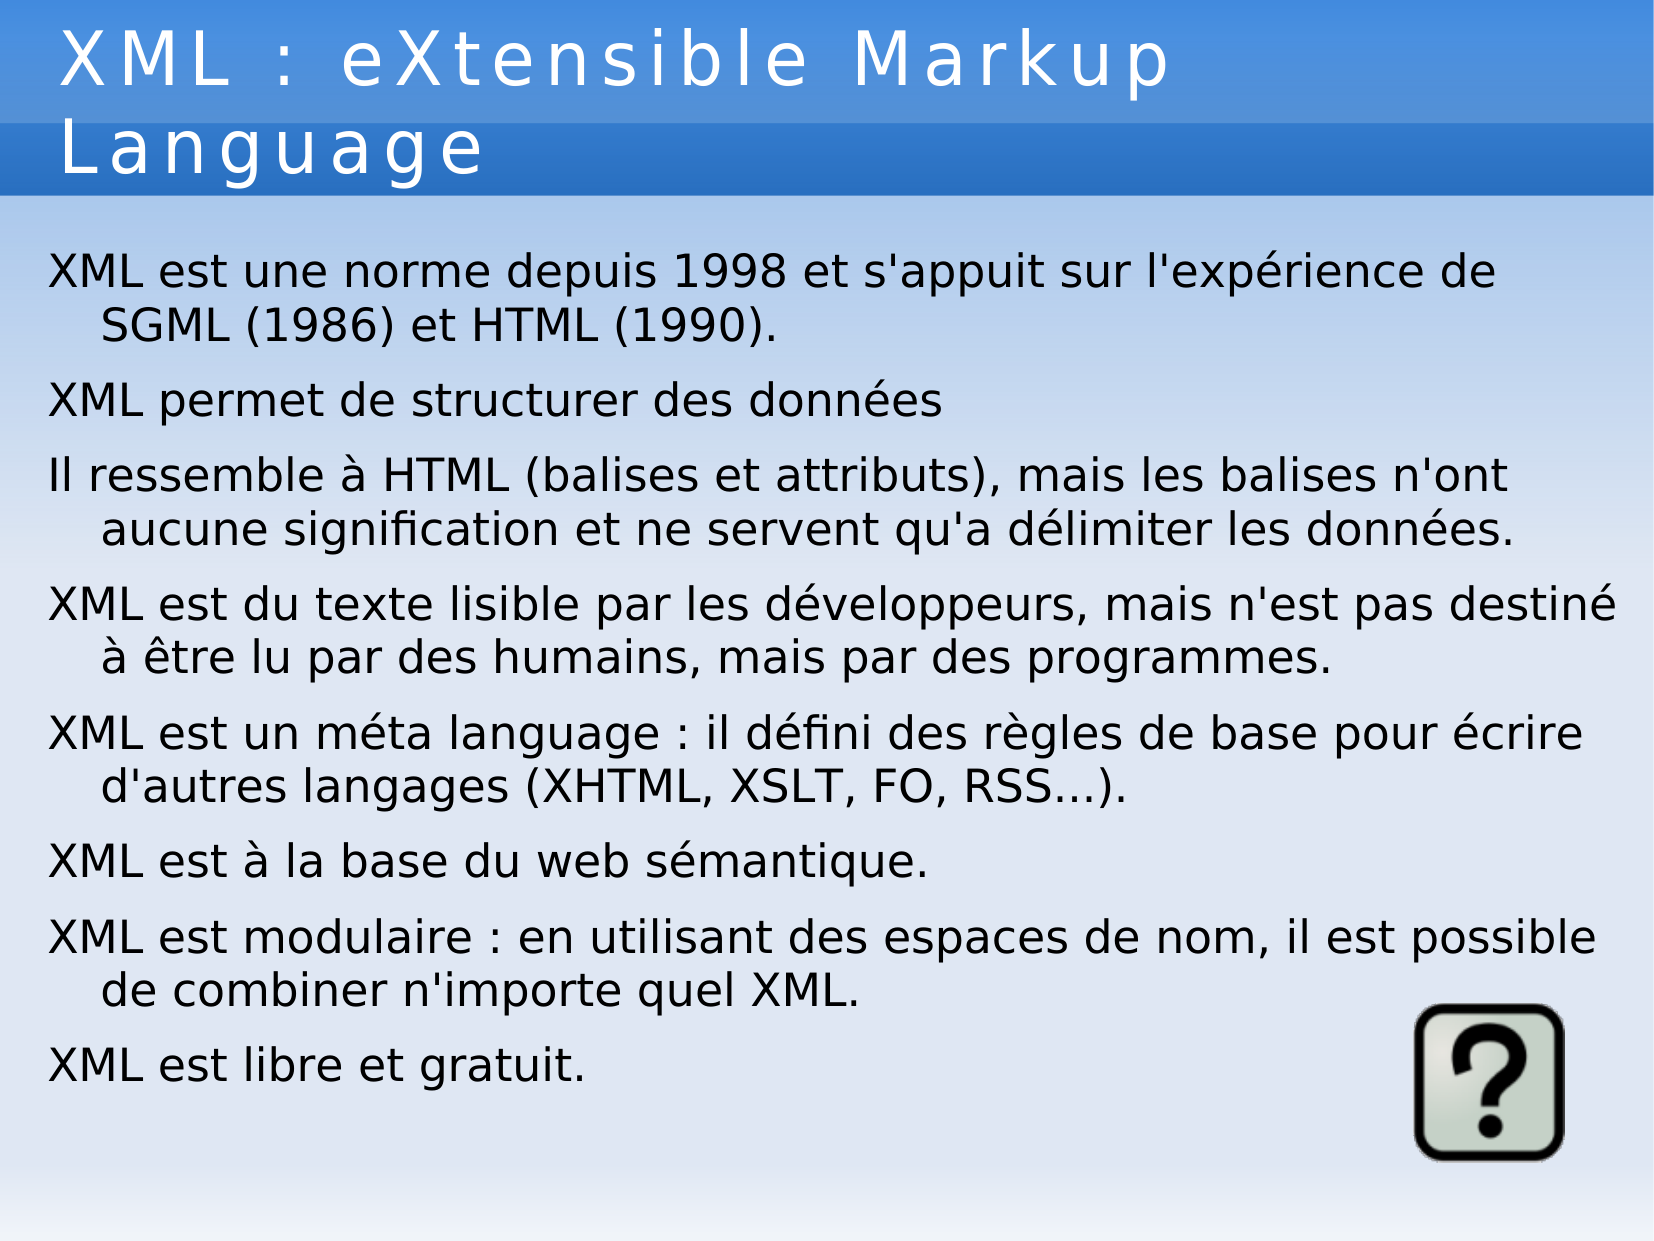

# XML : eXtensible Markup Language
XML est une norme depuis 1998 et s'appuit sur l'expérience de SGML (1986) et HTML (1990).
XML permet de structurer des données
Il ressemble à HTML (balises et attributs), mais les balises n'ont aucune signification et ne servent qu'a délimiter les données.
XML est du texte lisible par les développeurs, mais n'est pas destiné à être lu par des humains, mais par des programmes.
XML est un méta language : il défini des règles de base pour écrire d'autres langages (XHTML, XSLT, FO, RSS...).
XML est à la base du web sémantique.
XML est modulaire : en utilisant des espaces de nom, il est possible de combiner n'importe quel XML.
XML est libre et gratuit.